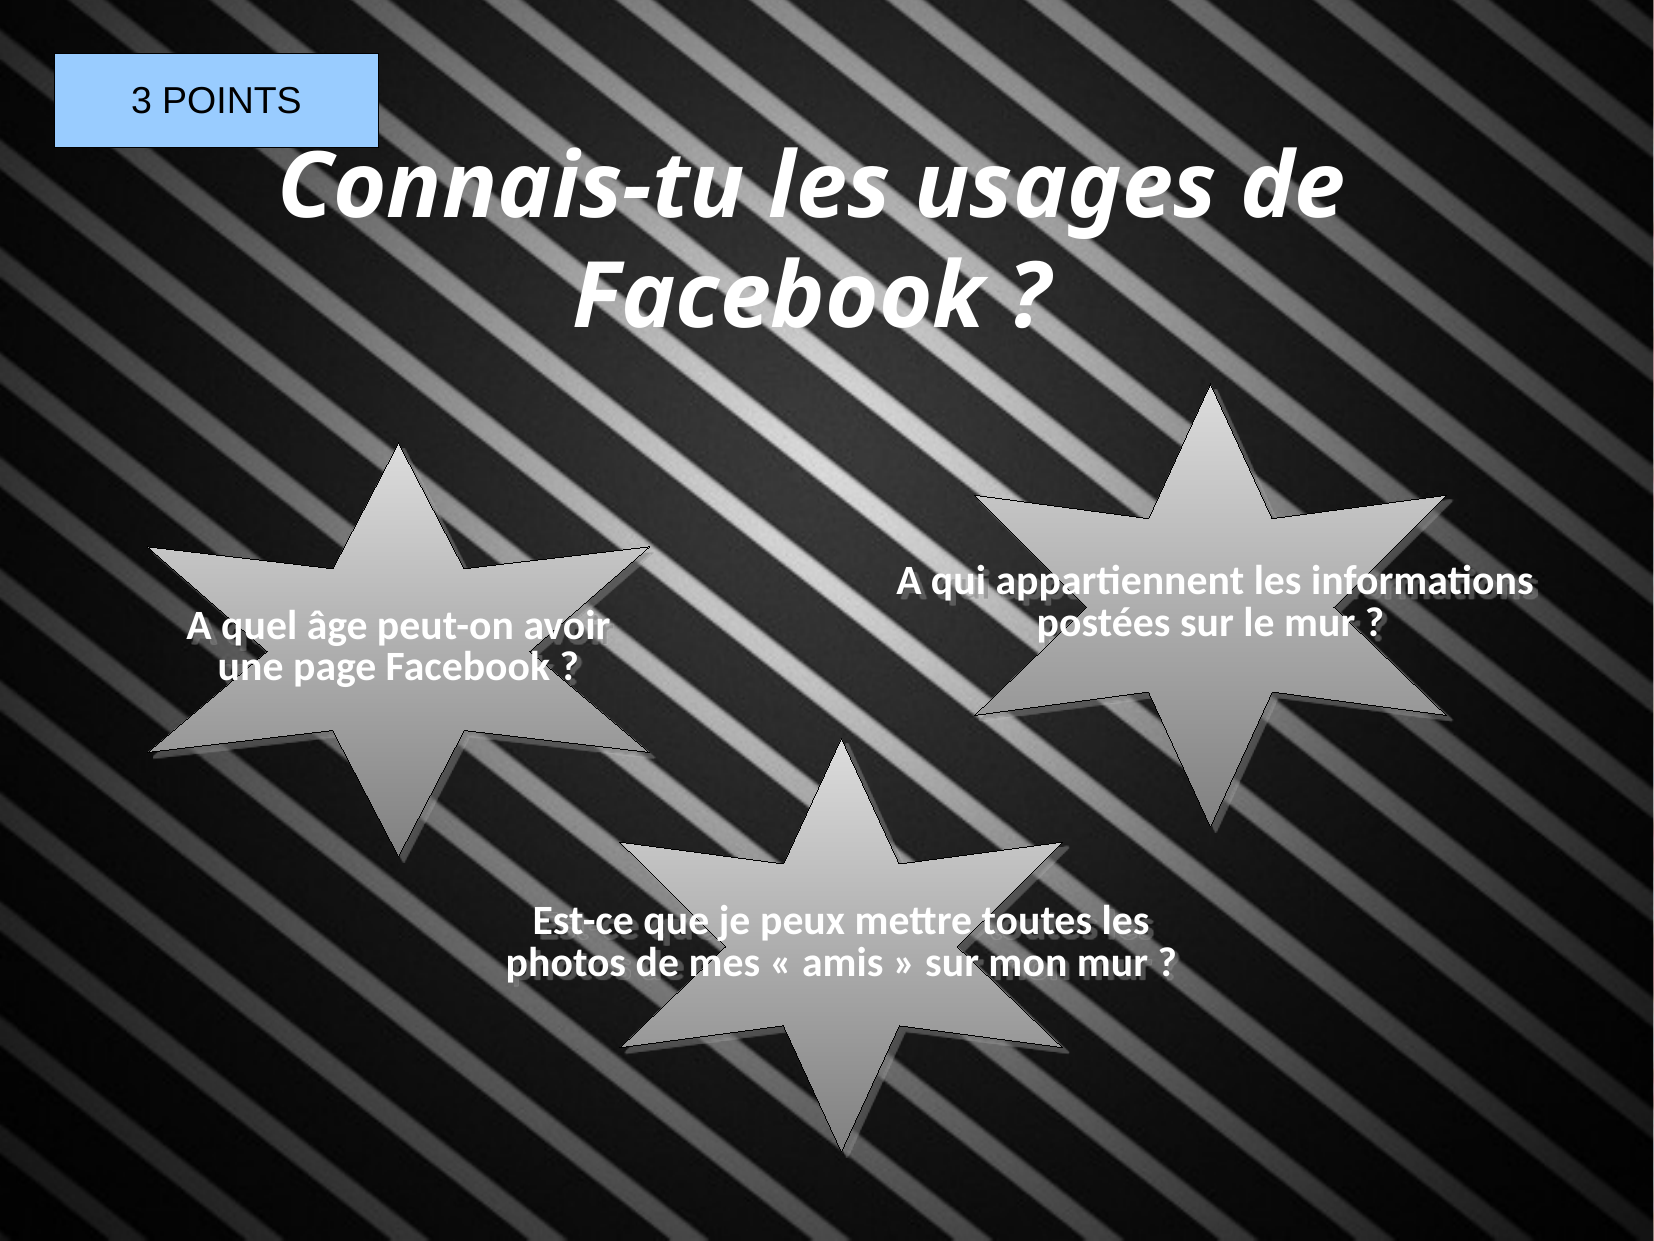

3 POINTS
Connais-tu les usages de
Facebook ?
 A qui appartiennent les informations
postées sur le mur ?
A quel âge peut-on avoir
une page Facebook ?
Est-ce que je peux mettre toutes les
photos de mes « amis » sur mon mur ?